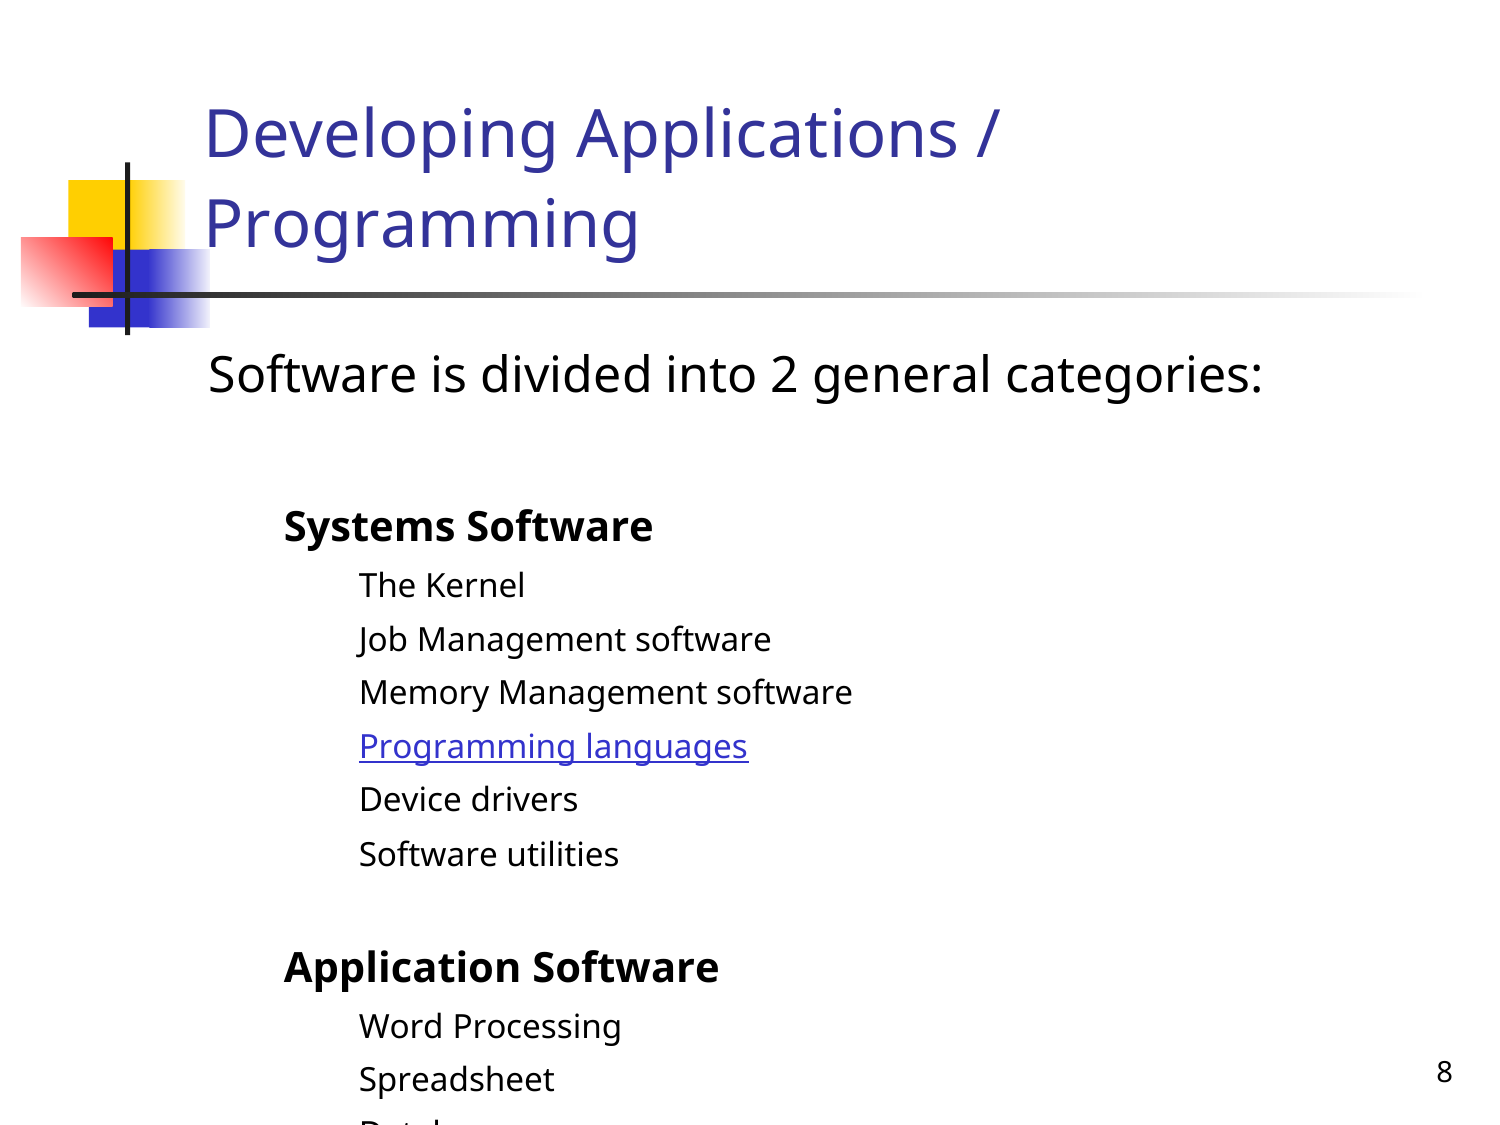

# Developing Applications / Programming
Software is divided into 2 general categories:
Systems Software
The Kernel
Job Management software
Memory Management software
Programming languages
Device drivers
Software utilities
Application Software
Word Processing
Spreadsheet
Database
8